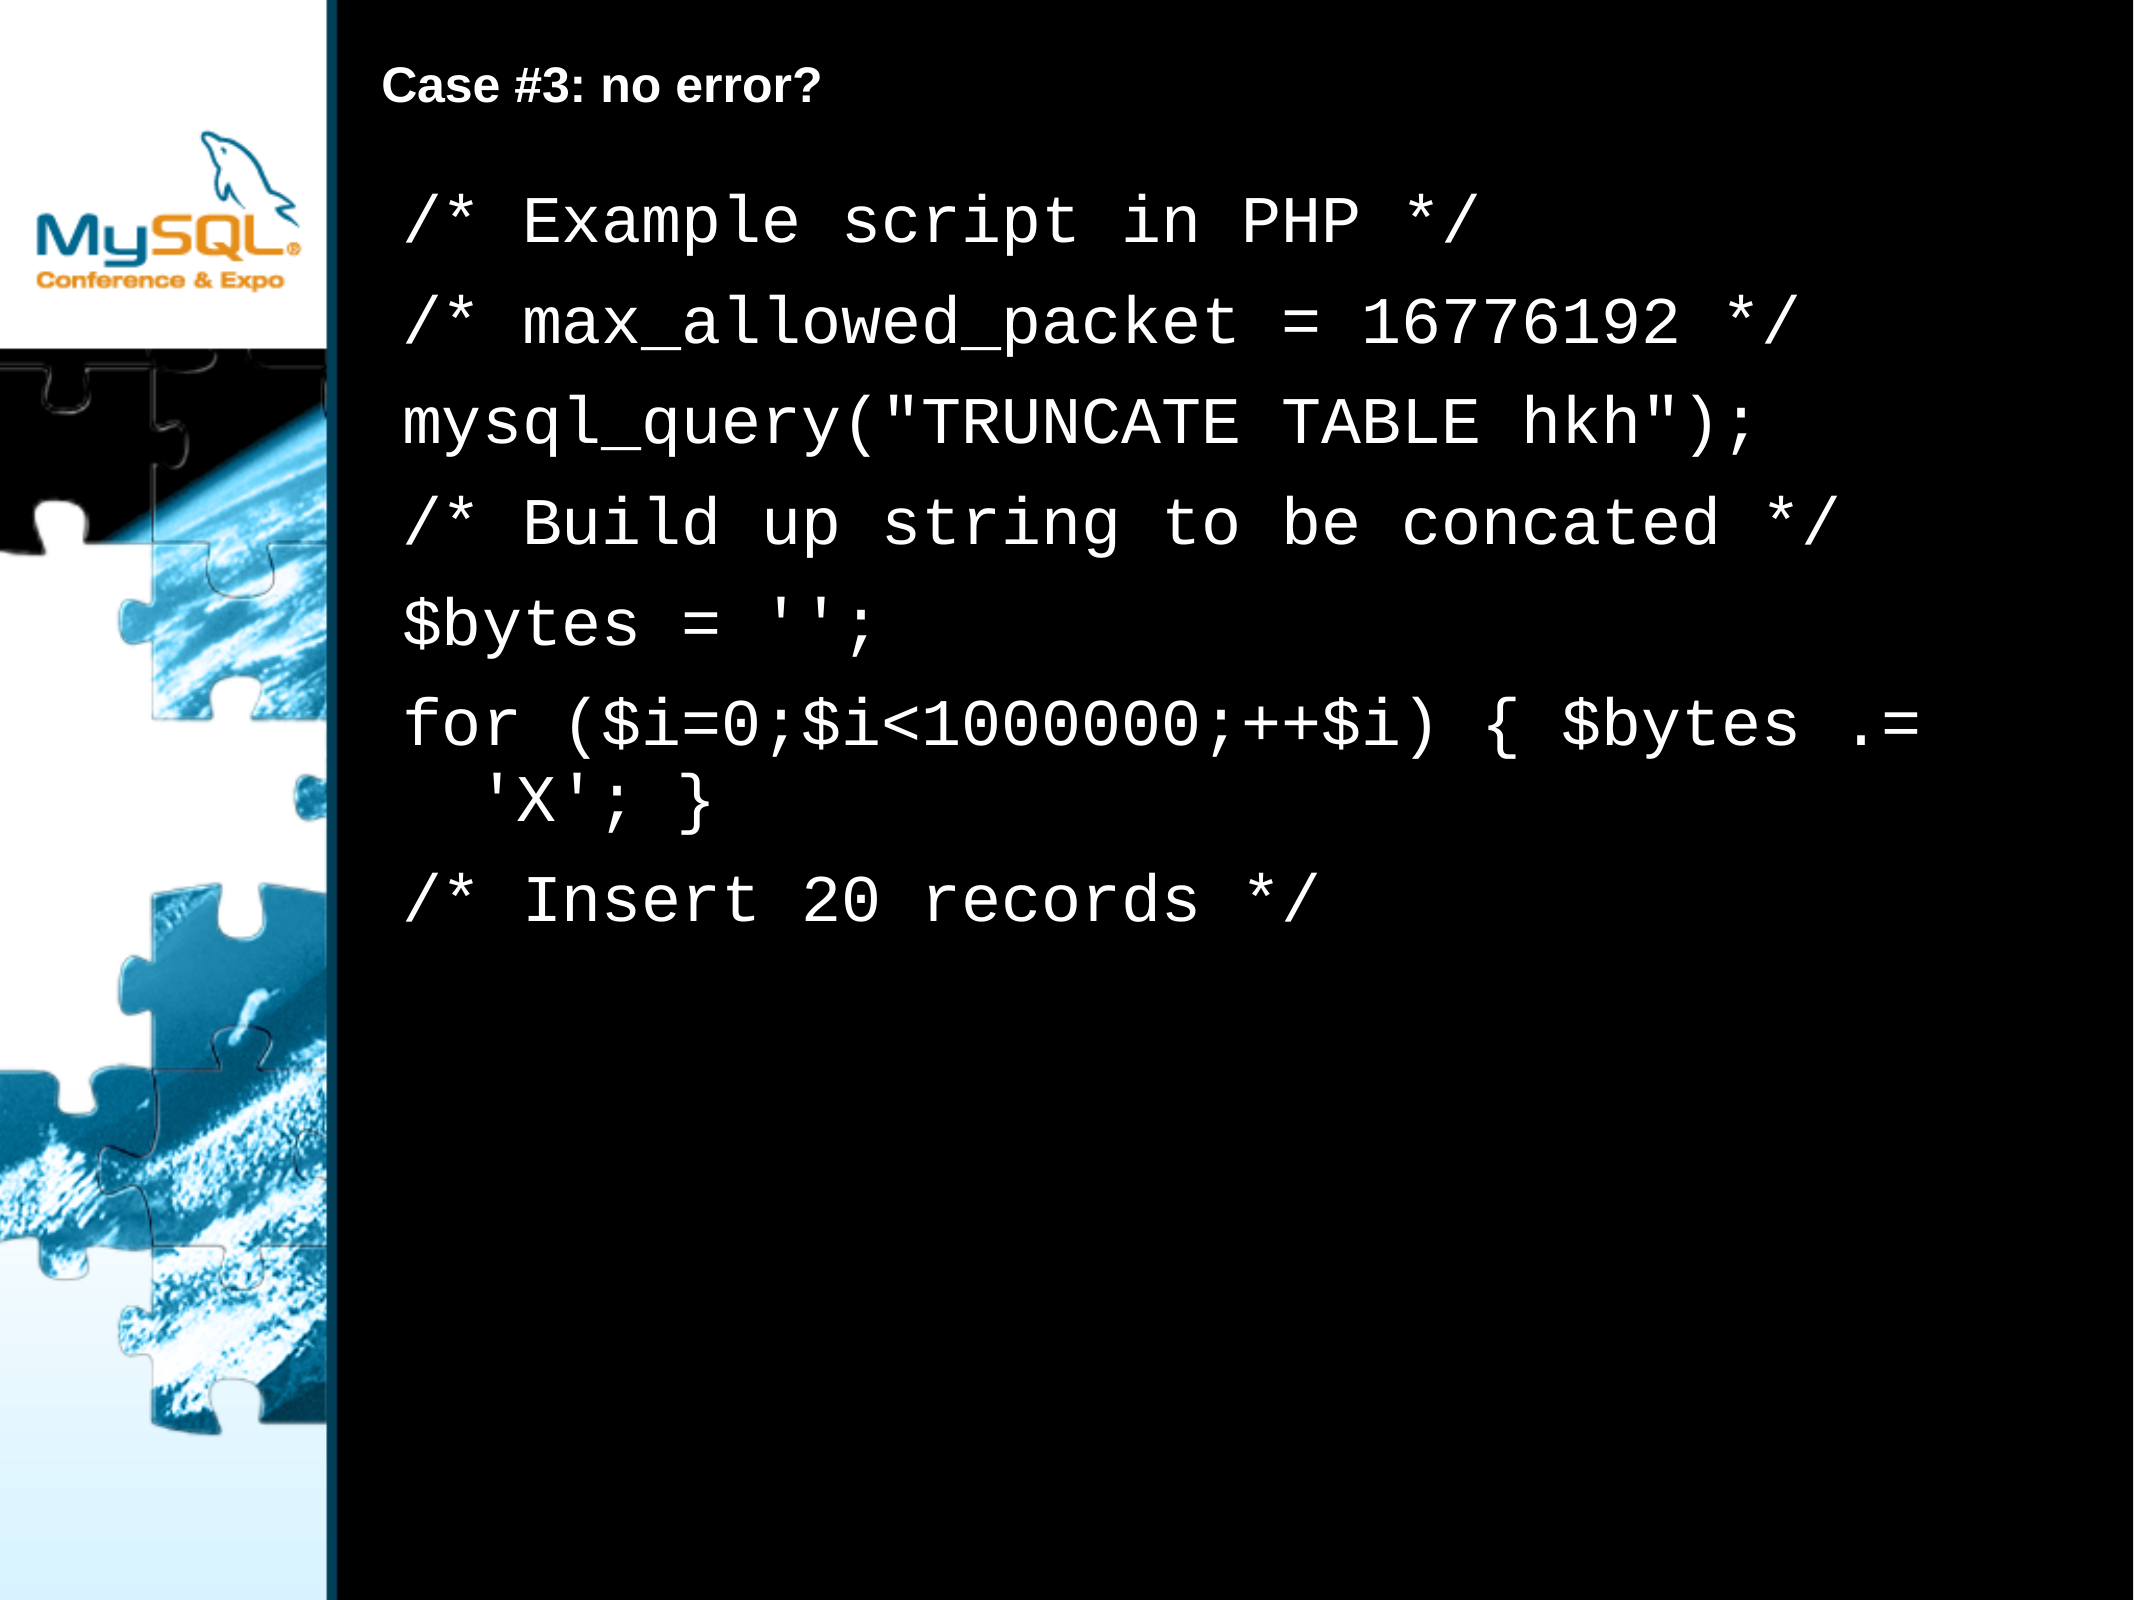

# Case #3: no error?
/* Example script in PHP */
/* max_allowed_packet = 16776192 */
mysql_query("TRUNCATE TABLE hkh");
/* Build up string to be concated */
$bytes = '';
for ($i=0;$i<1000000;++$i) { $bytes .= 'X'; }
/* Insert 20 records */